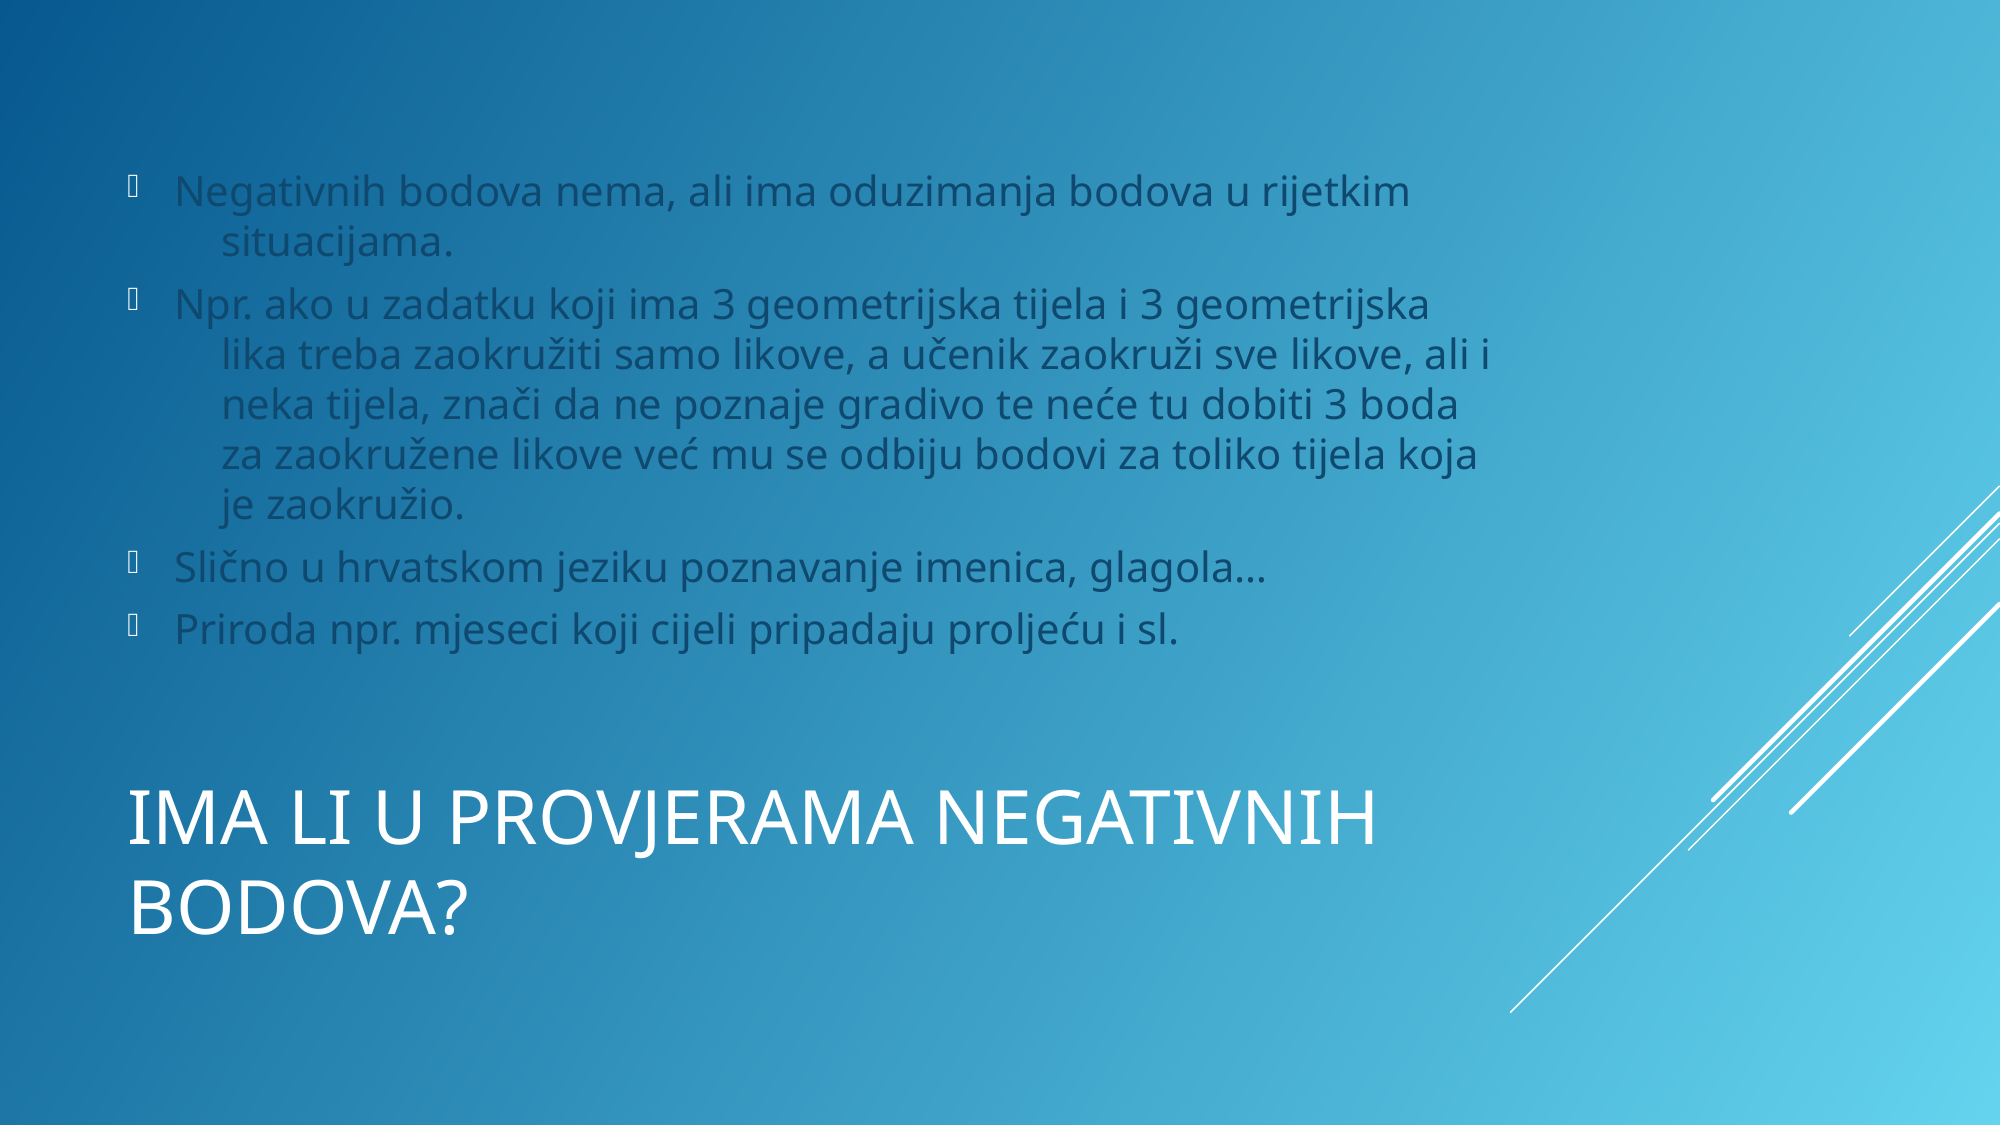

Negativnih bodova nema, ali ima oduzimanja bodova u rijetkim situacijama.
Npr. ako u zadatku koji ima 3 geometrijska tijela i 3 geometrijska lika treba zaokružiti samo likove, a učenik zaokruži sve likove, ali i neka tijela, znači da ne poznaje gradivo te neće tu dobiti 3 boda za zaokružene likove već mu se odbiju bodovi za toliko tijela koja je zaokružio.
Slično u hrvatskom jeziku poznavanje imenica, glagola…
Priroda npr. mjeseci koji cijeli pripadaju proljeću i sl.
# Ima li u provjerama negativnih bodova?